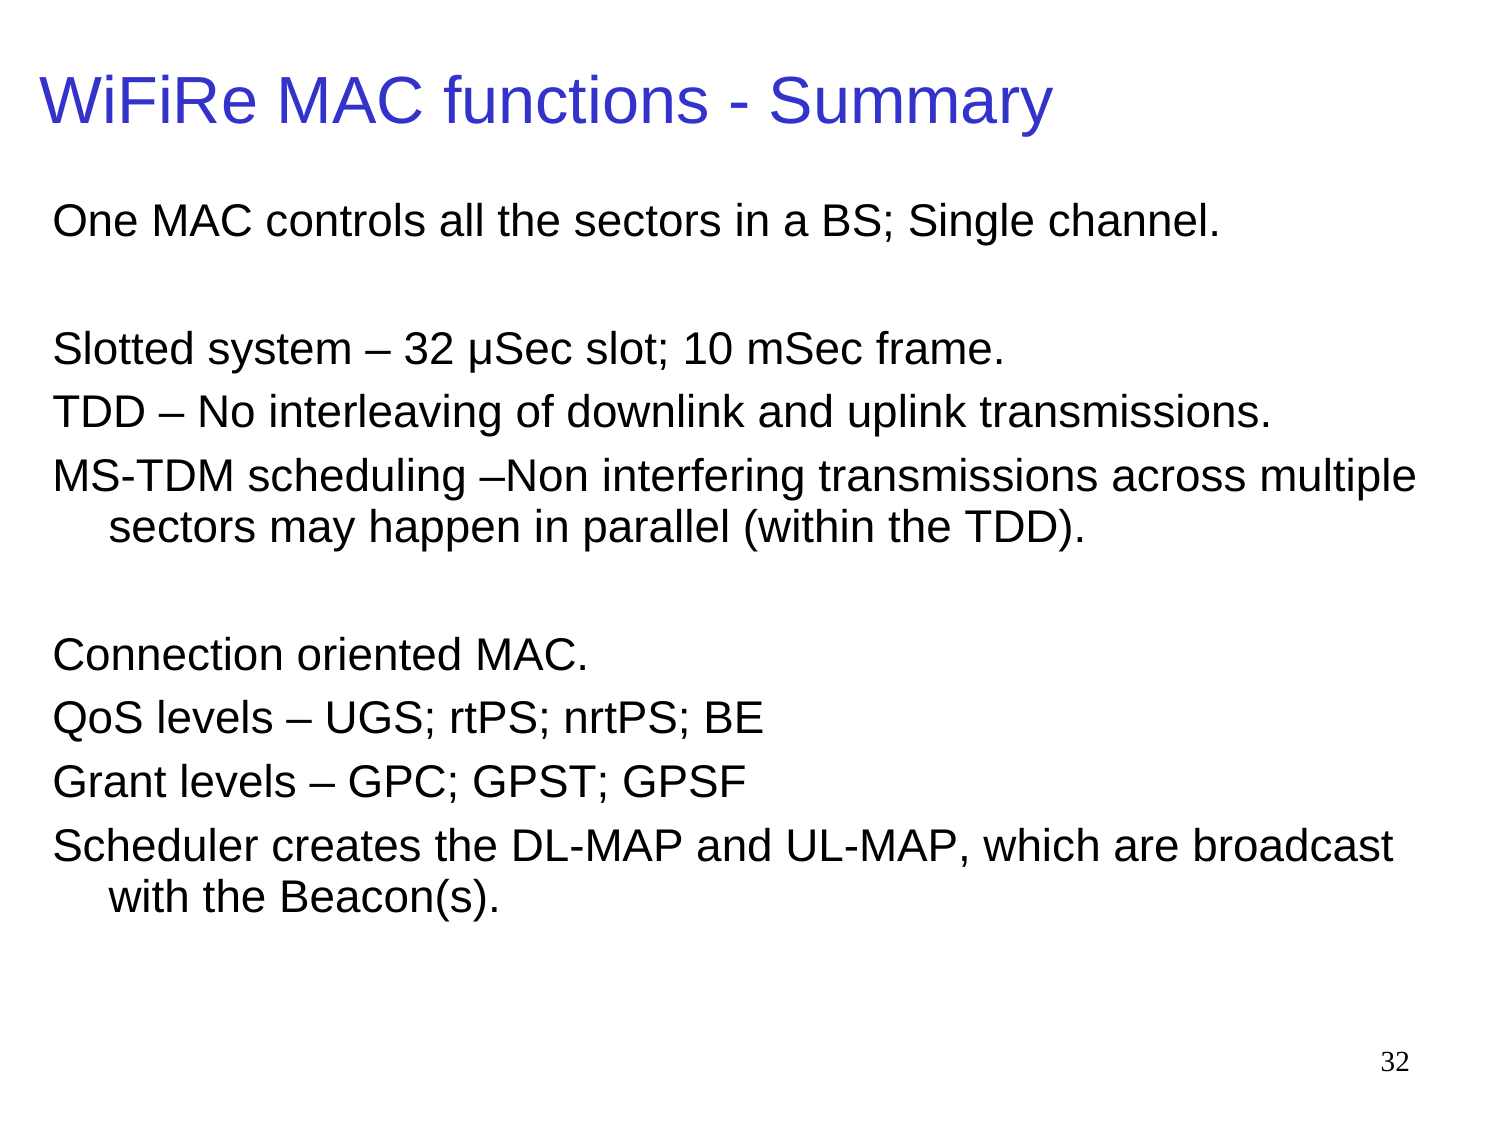

# WiFiRe MAC functions - Summary
One MAC controls all the sectors in a BS; Single channel.
Slotted system – 32 μSec slot; 10 mSec frame.
TDD – No interleaving of downlink and uplink transmissions.
MS-TDM scheduling –Non interfering transmissions across multiple sectors may happen in parallel (within the TDD).
Connection oriented MAC.
QoS levels – UGS; rtPS; nrtPS; BE
Grant levels – GPC; GPST; GPSF
Scheduler creates the DL-MAP and UL-MAP, which are broadcast with the Beacon(s).
32